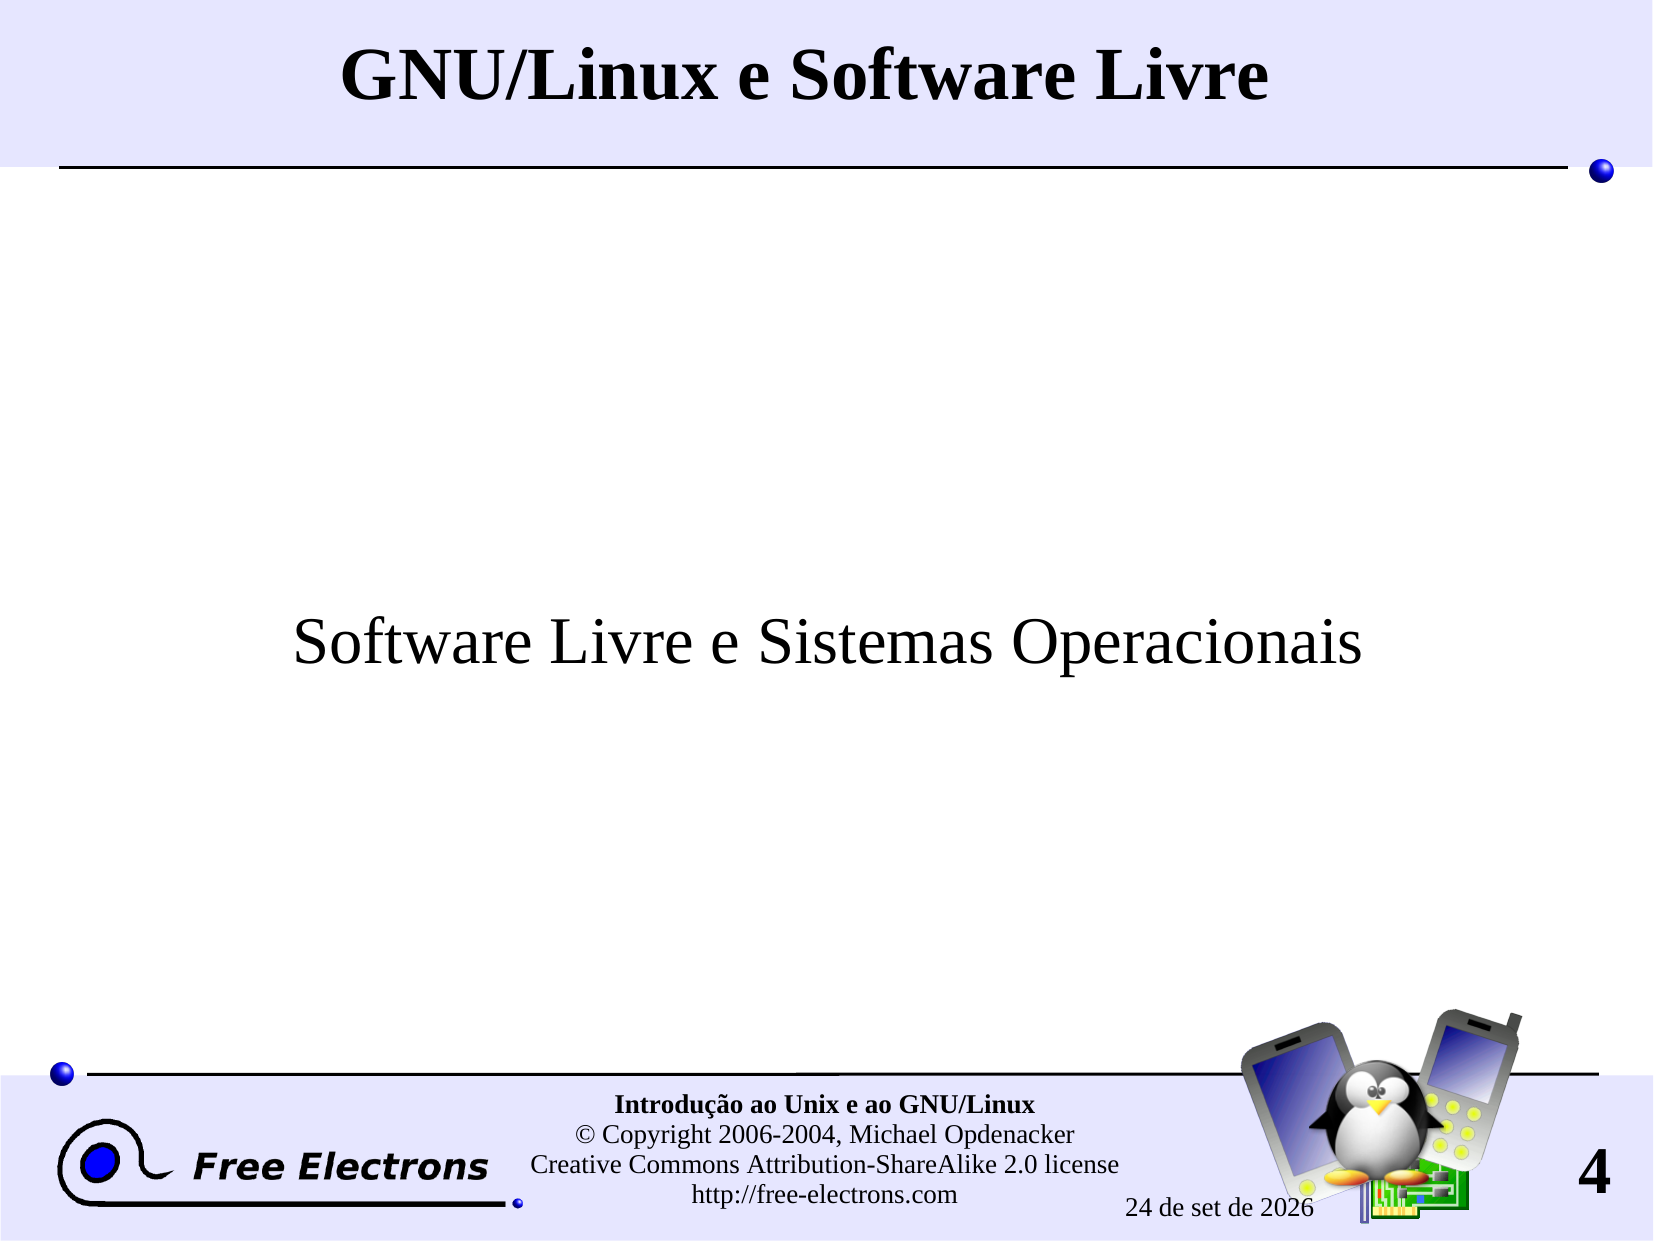

# GNU/Linux e Software Livre
Software Livre e Sistemas Operacionais